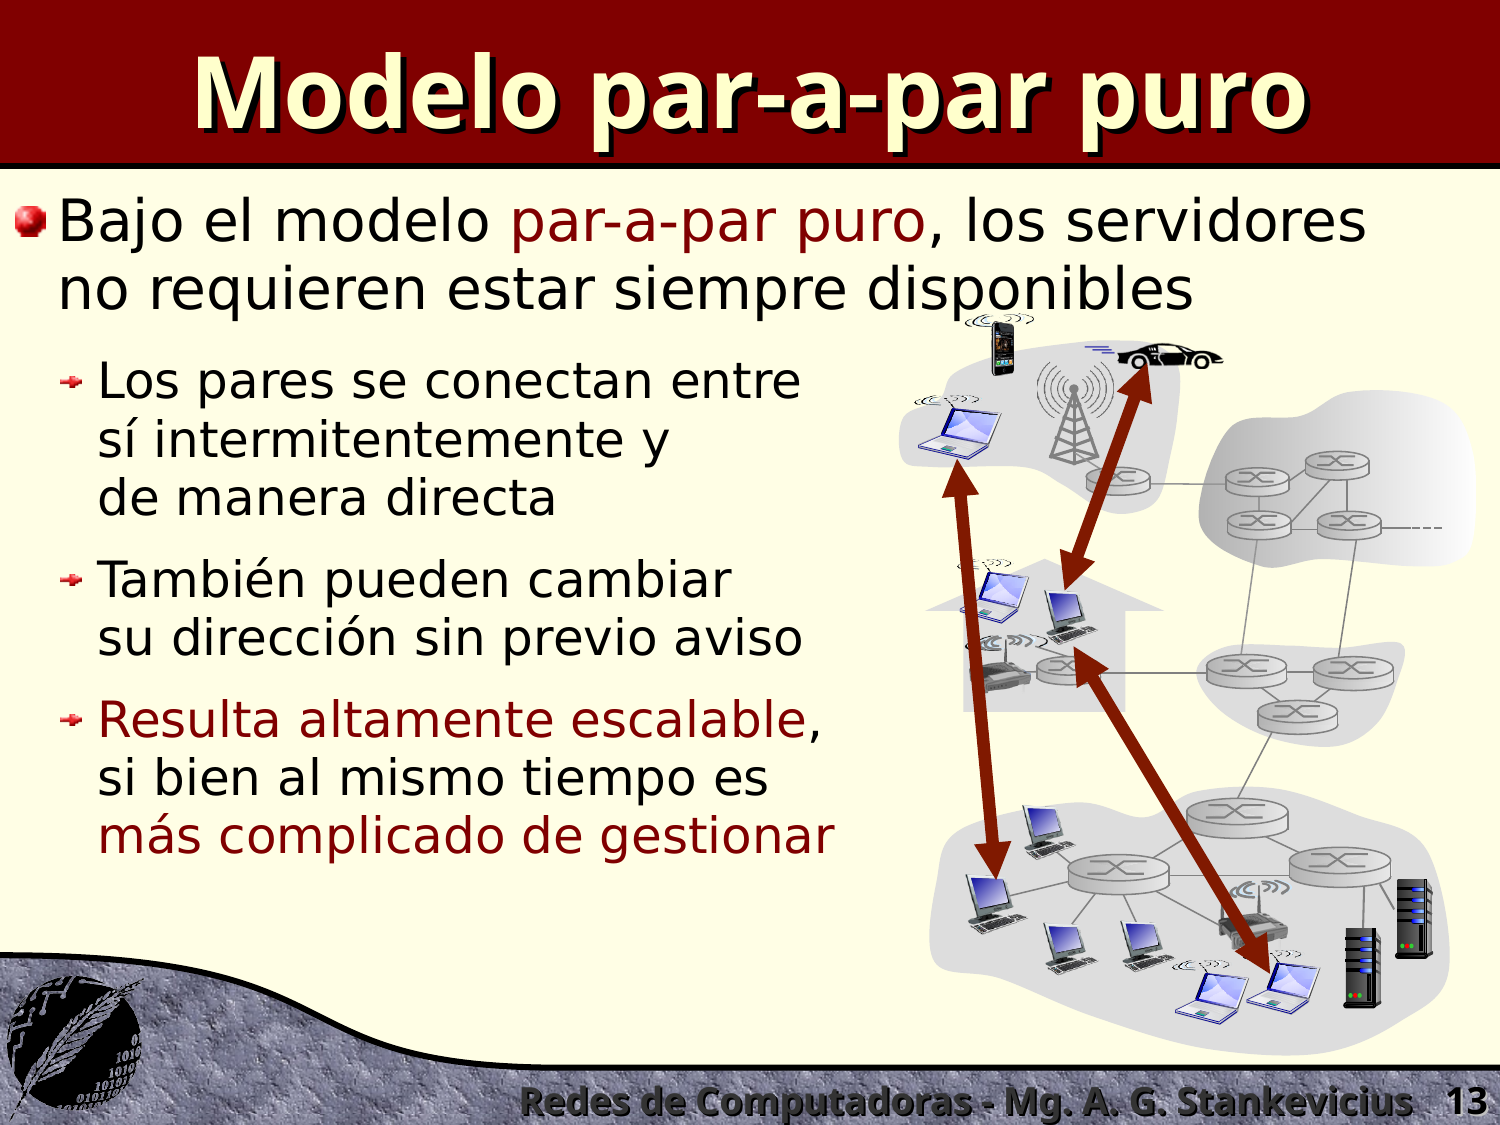

# Modelo par-a-par puro
Bajo el modelo par-a-par puro, los servidores
no requieren estar siempre disponibles
Los pares se conectan entre
sí intermitentemente y
de manera directa
También pueden cambiar
su dirección sin previo aviso
Resulta altamente escalable,
si bien al mismo tiempo es
más complicado de gestionar
13